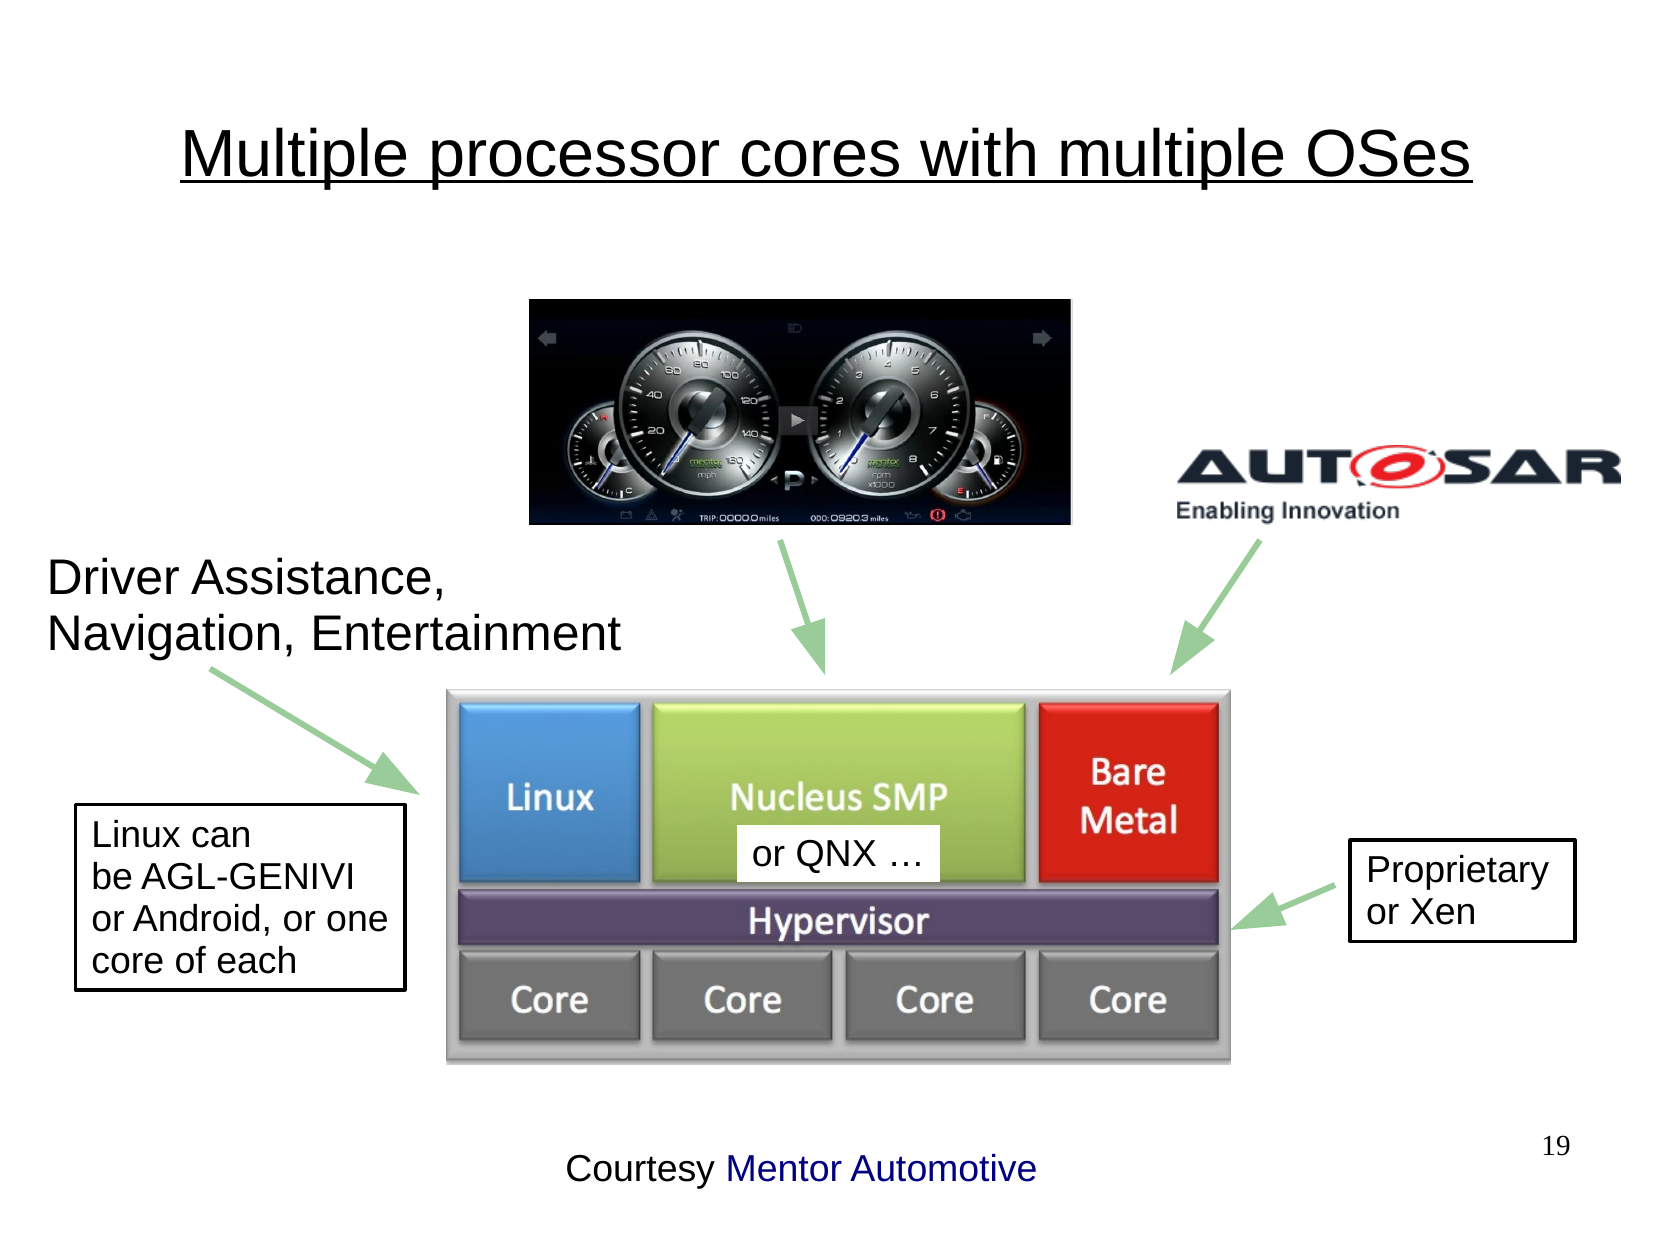

# Multiple processor cores with multiple OSes
Driver Assistance,
Navigation, Entertainment
Linux can
be AGL-GENIVI
or Android, or one
core of each
or QNX …
Proprietary or Xen
19
Courtesy Mentor Automotive